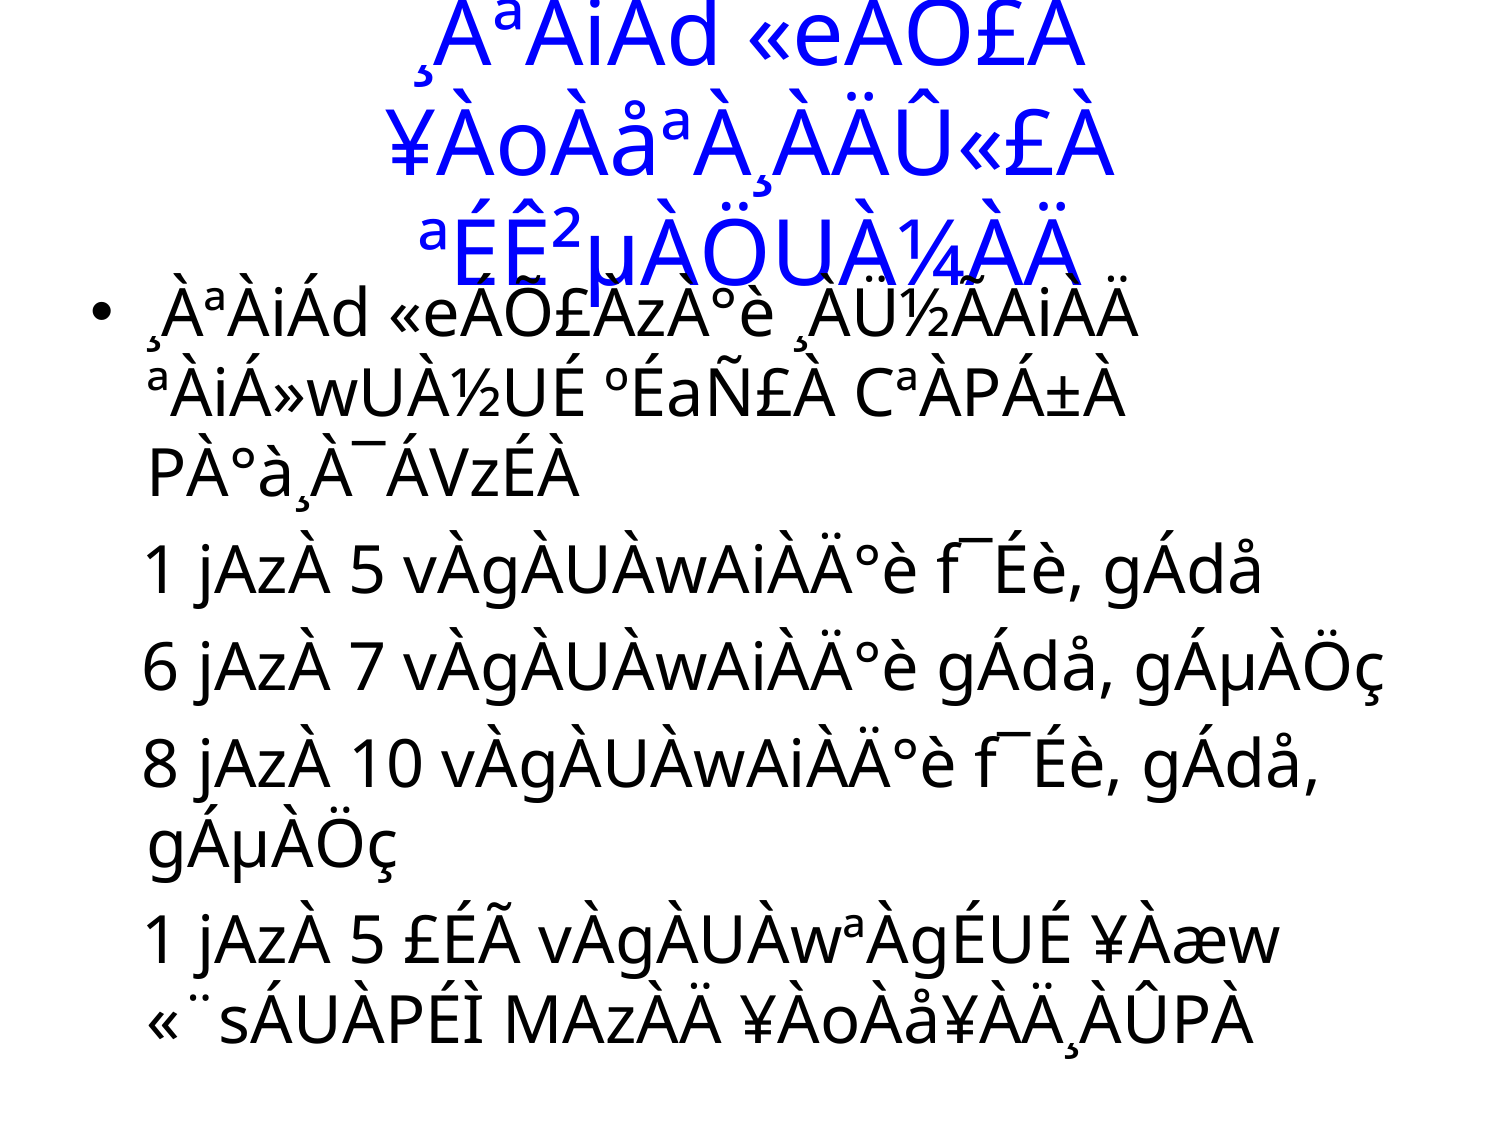

# ¸ÀªÀiÁd «eÁÕ£À ¥ÀoÀåªÀ¸ÀÄÛ«£À ªÉÊ²µÀÖUÀ¼ÀÄ
¸ÀªÀiÁd «eÁÕ£ÀzÀ°è ¸ÀÜ½ÃAiÀÄ ªÀiÁ»wUÀ½UÉ ºÉaÑ£À CªÀPÁ±À PÀ°à¸À¯ÁVzÉÀ
 1 jAzÀ 5 vÀgÀUÀwAiÀÄ°è f¯Éè, gÁdå
 6 jAzÀ 7 vÀgÀUÀwAiÀÄ°è gÁdå, gÁµÀÖç
 8 jAzÀ 10 vÀgÀUÀwAiÀÄ°è f¯Éè, gÁdå, gÁµÀÖç
 1 jAzÀ 5 £ÉÃ vÀgÀUÀwªÀgÉUÉ ¥Àæw «¨sÁUÀPÉÌ MAzÀÄ ¥ÀoÀå¥ÀÄ¸ÀÛPÀ